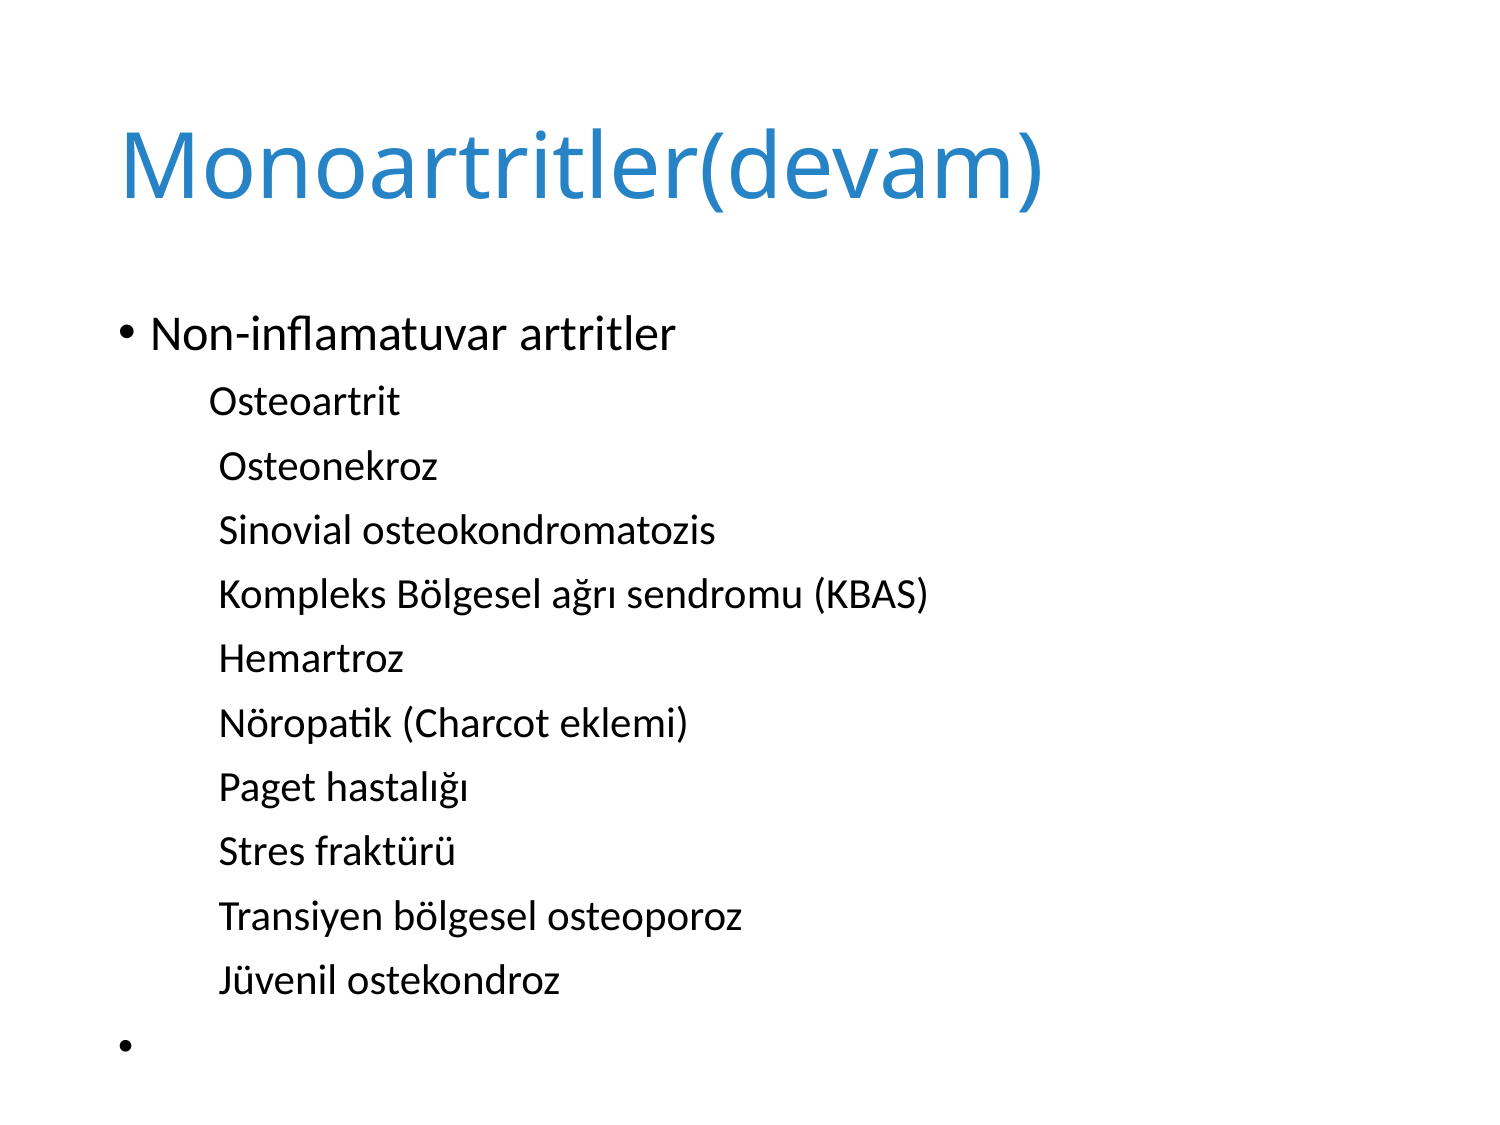

# Monoartritler(devam)
Non-inflamatuvar artritler
 Osteoartrit
 Osteonekroz
 Sinovial osteokondromatozis
 Kompleks Bölgesel ağrı sendromu (KBAS)
 Hemartroz
 Nöropatik (Charcot eklemi)
 Paget hastalığı
 Stres fraktürü
 Transiyen bölgesel osteoporoz
 Jüvenil ostekondroz